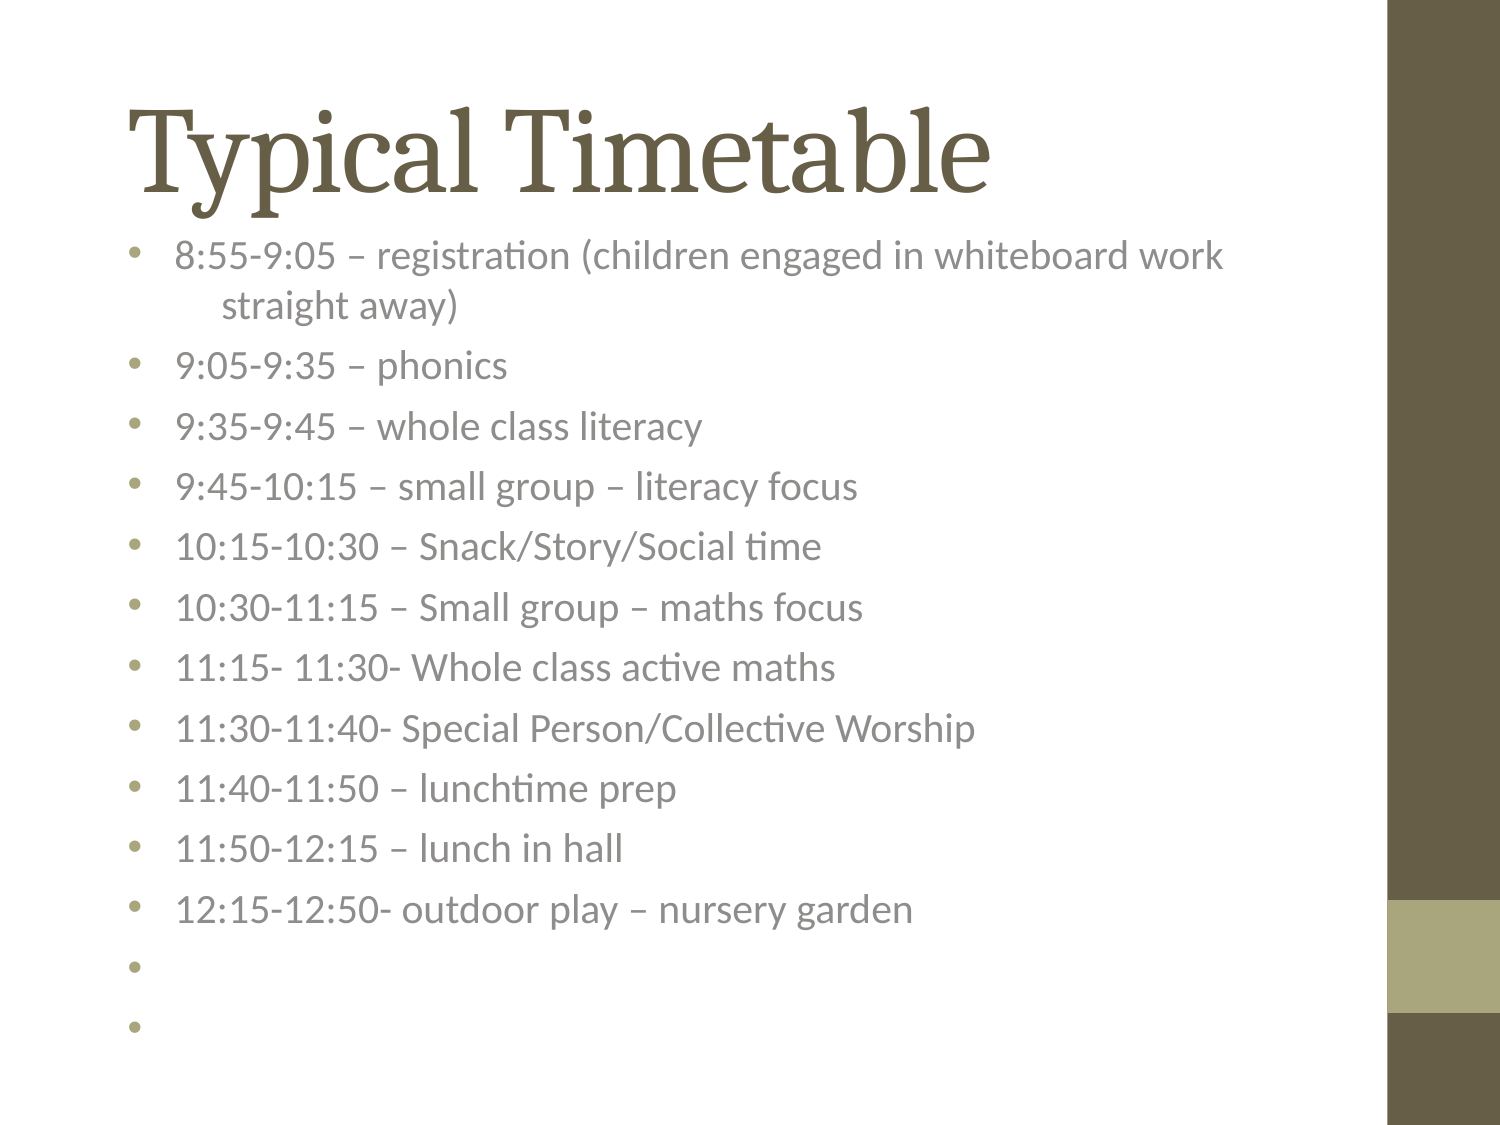

# Typical Timetable
8:55-9:05 – registration (children engaged in whiteboard work straight away)
9:05-9:35 – phonics
9:35-9:45 – whole class literacy
9:45-10:15 – small group – literacy focus
10:15-10:30 – Snack/Story/Social time
10:30-11:15 – Small group – maths focus
11:15- 11:30- Whole class active maths
11:30-11:40- Special Person/Collective Worship
11:40-11:50 – lunchtime prep
11:50-12:15 – lunch in hall
12:15-12:50- outdoor play – nursery garden